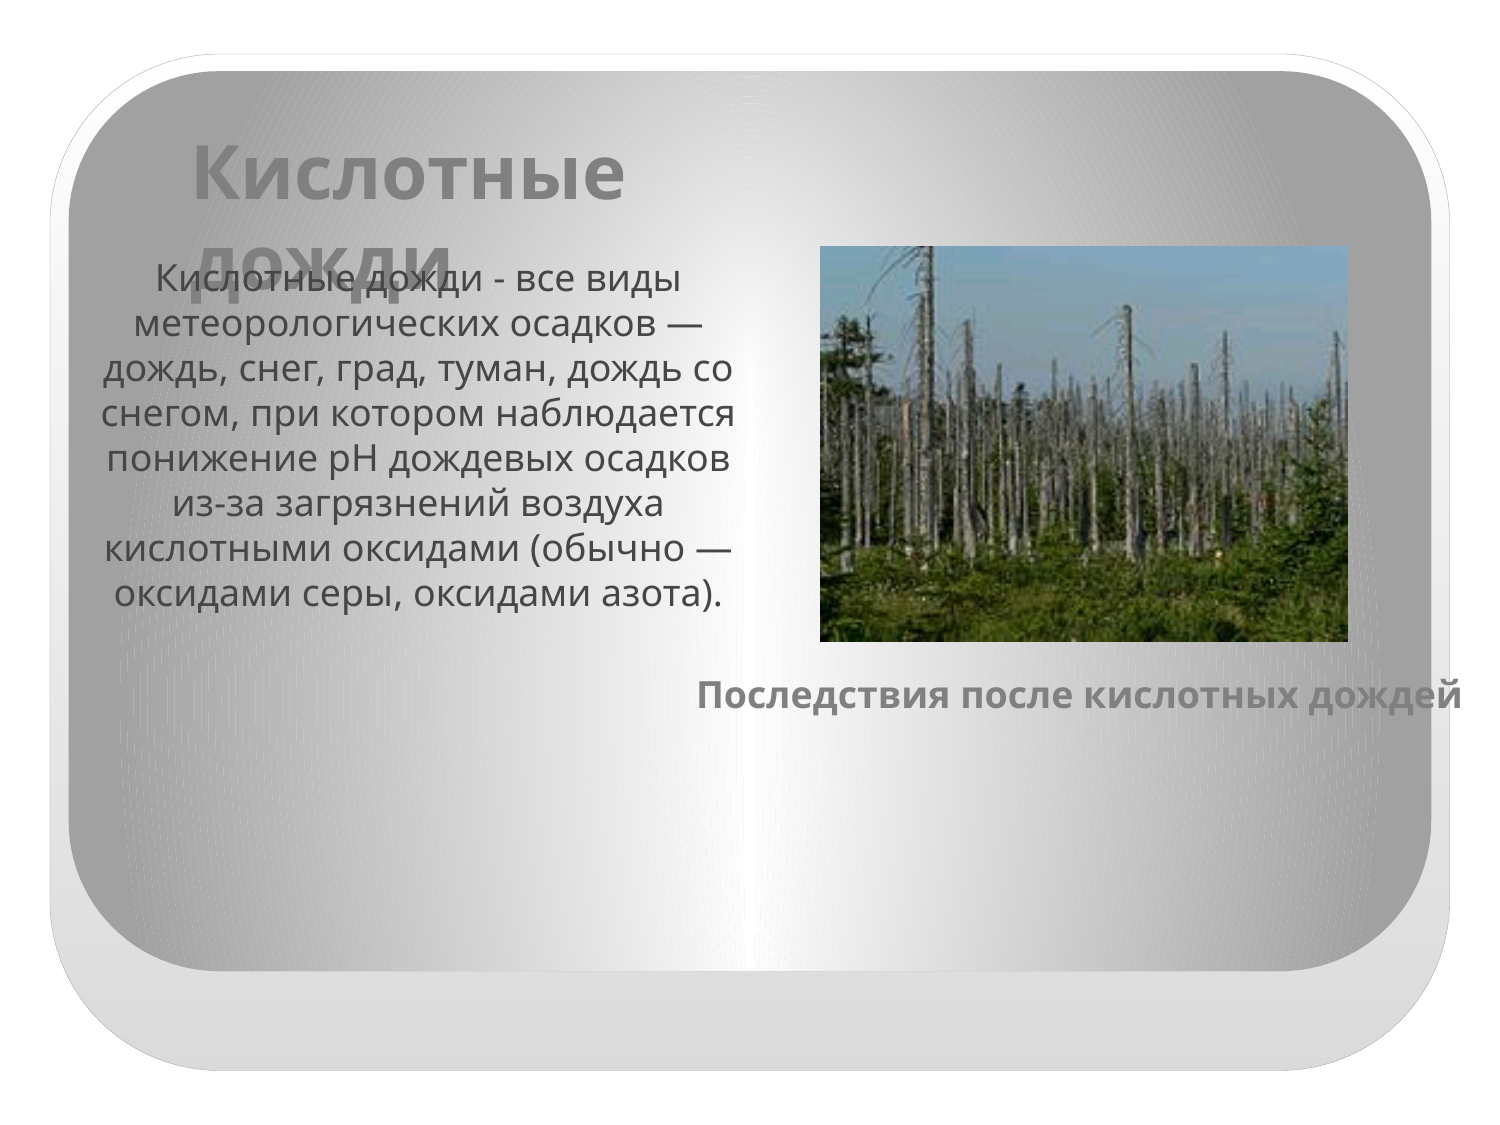

# Кислотные дожди
Кислотные дожди - все виды метеорологических осадков — дождь, снег, град, туман, дождь со снегом, при котором наблюдается понижение pH дождевых осадков из-за загрязнений воздуха кислотными оксидами (обычно — оксидами серы, оксидами азота).
Последствия после кислотных дождей